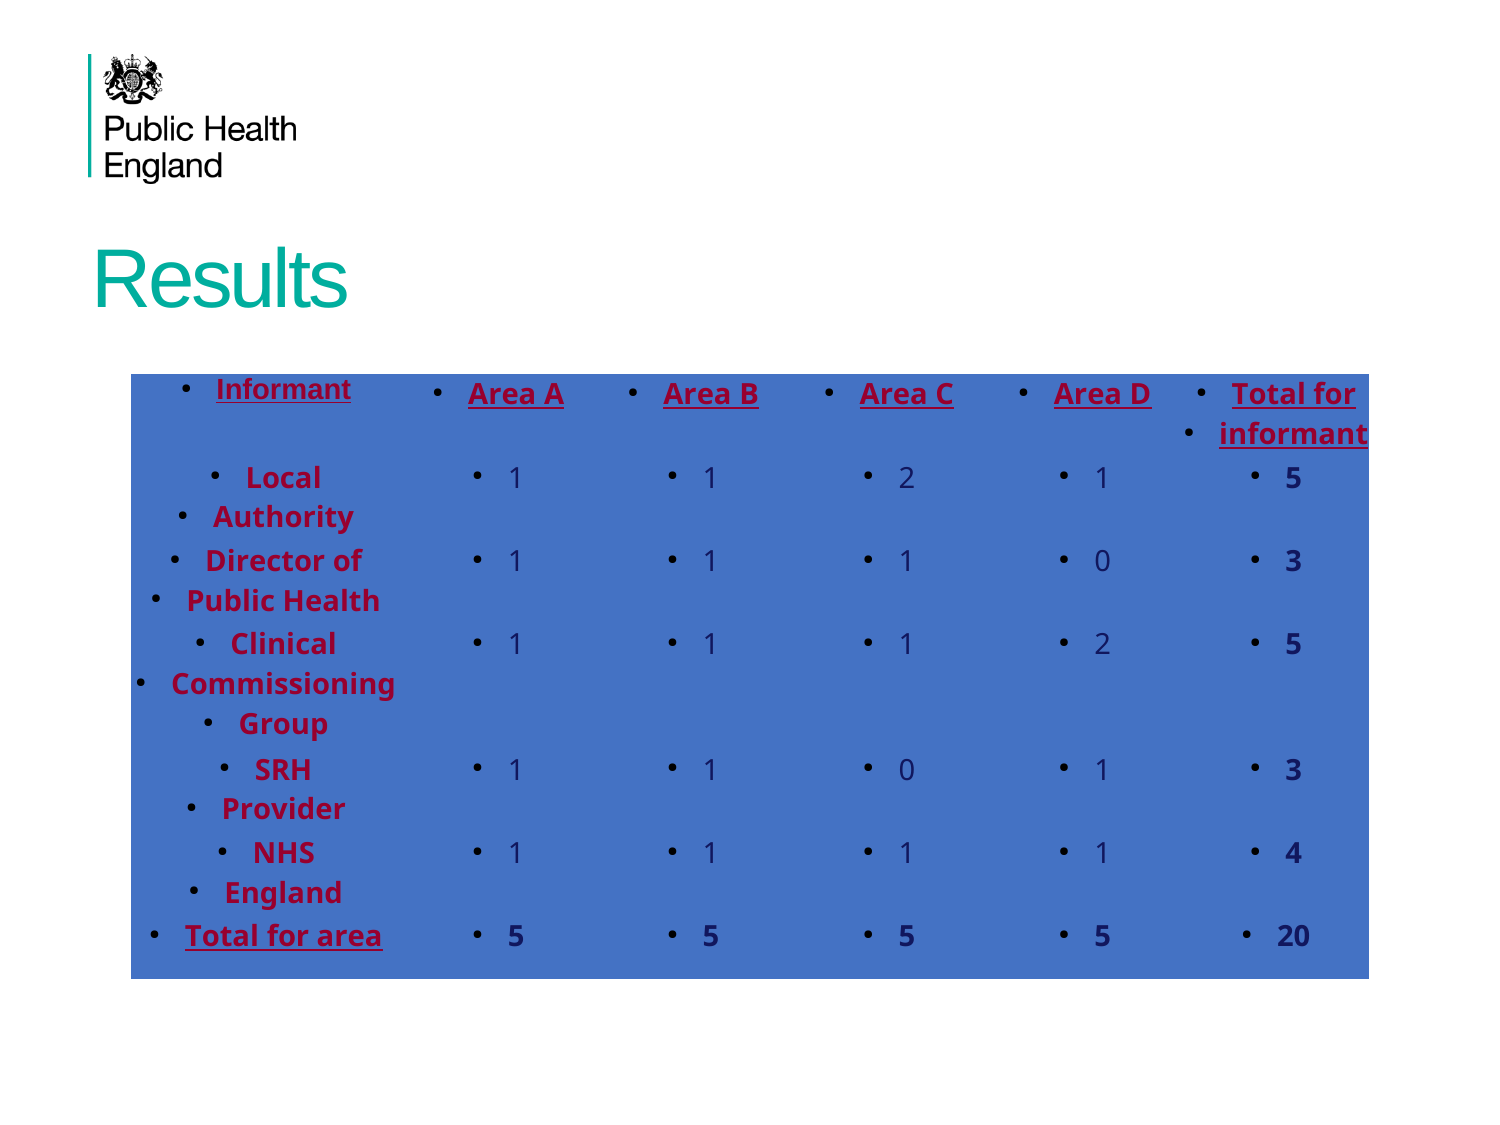

# Results
| Informant | Area A | Area B | Area C | Area D | Total for informant |
| --- | --- | --- | --- | --- | --- |
| Local Authority | 1 | 1 | 2 | 1 | 5 |
| Director of Public Health | 1 | 1 | 1 | 0 | 3 |
| Clinical Commissioning Group | 1 | 1 | 1 | 2 | 5 |
| SRH Provider | 1 | 1 | 0 | 1 | 3 |
| NHS England | 1 | 1 | 1 | 1 | 4 |
| Total for area | 5 | 5 | 5 | 5 | 20 |